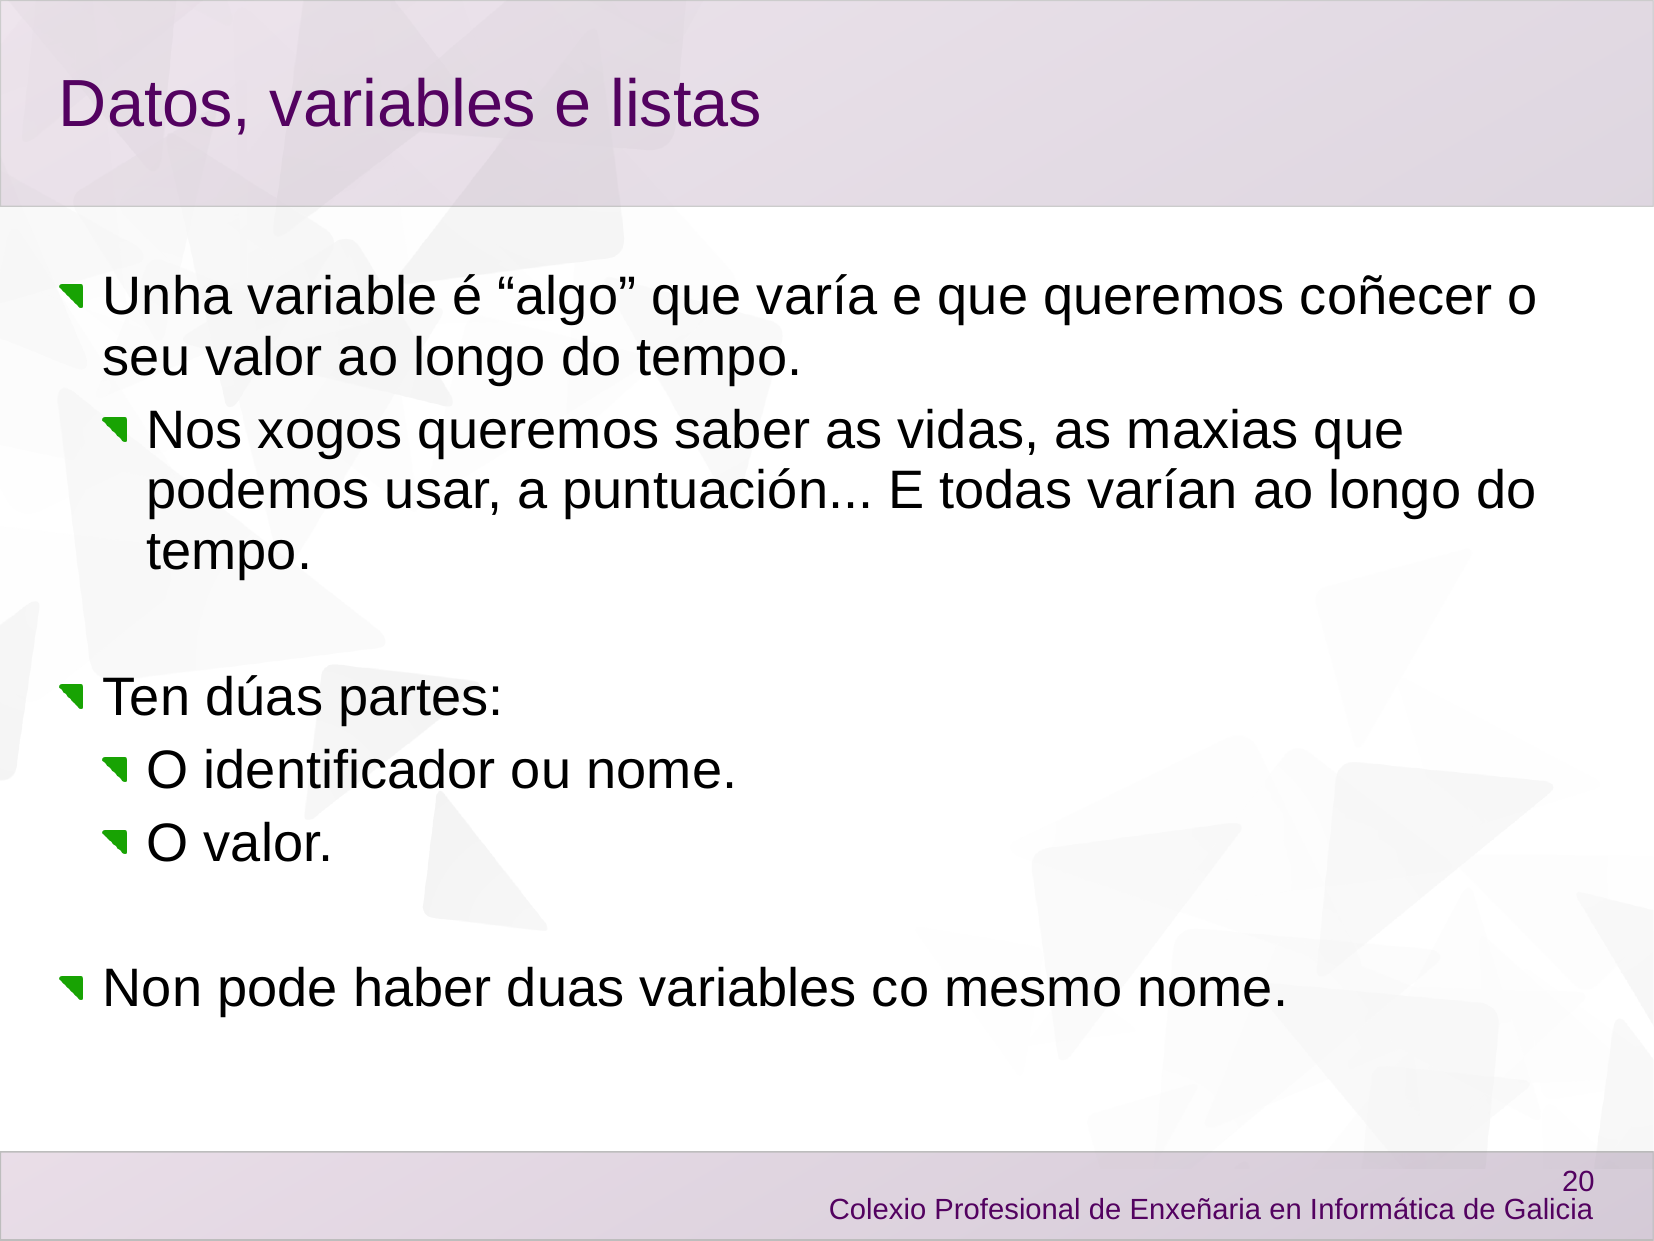

# Datos, variables e listas
Unha variable é “algo” que varía e que queremos coñecer o seu valor ao longo do tempo.
Nos xogos queremos saber as vidas, as maxias que podemos usar, a puntuación... E todas varían ao longo do tempo.
Ten dúas partes:
O identificador ou nome.
O valor.
Non pode haber duas variables co mesmo nome.
20
Colexio Profesional de Enxeñaria en Informática de Galicia